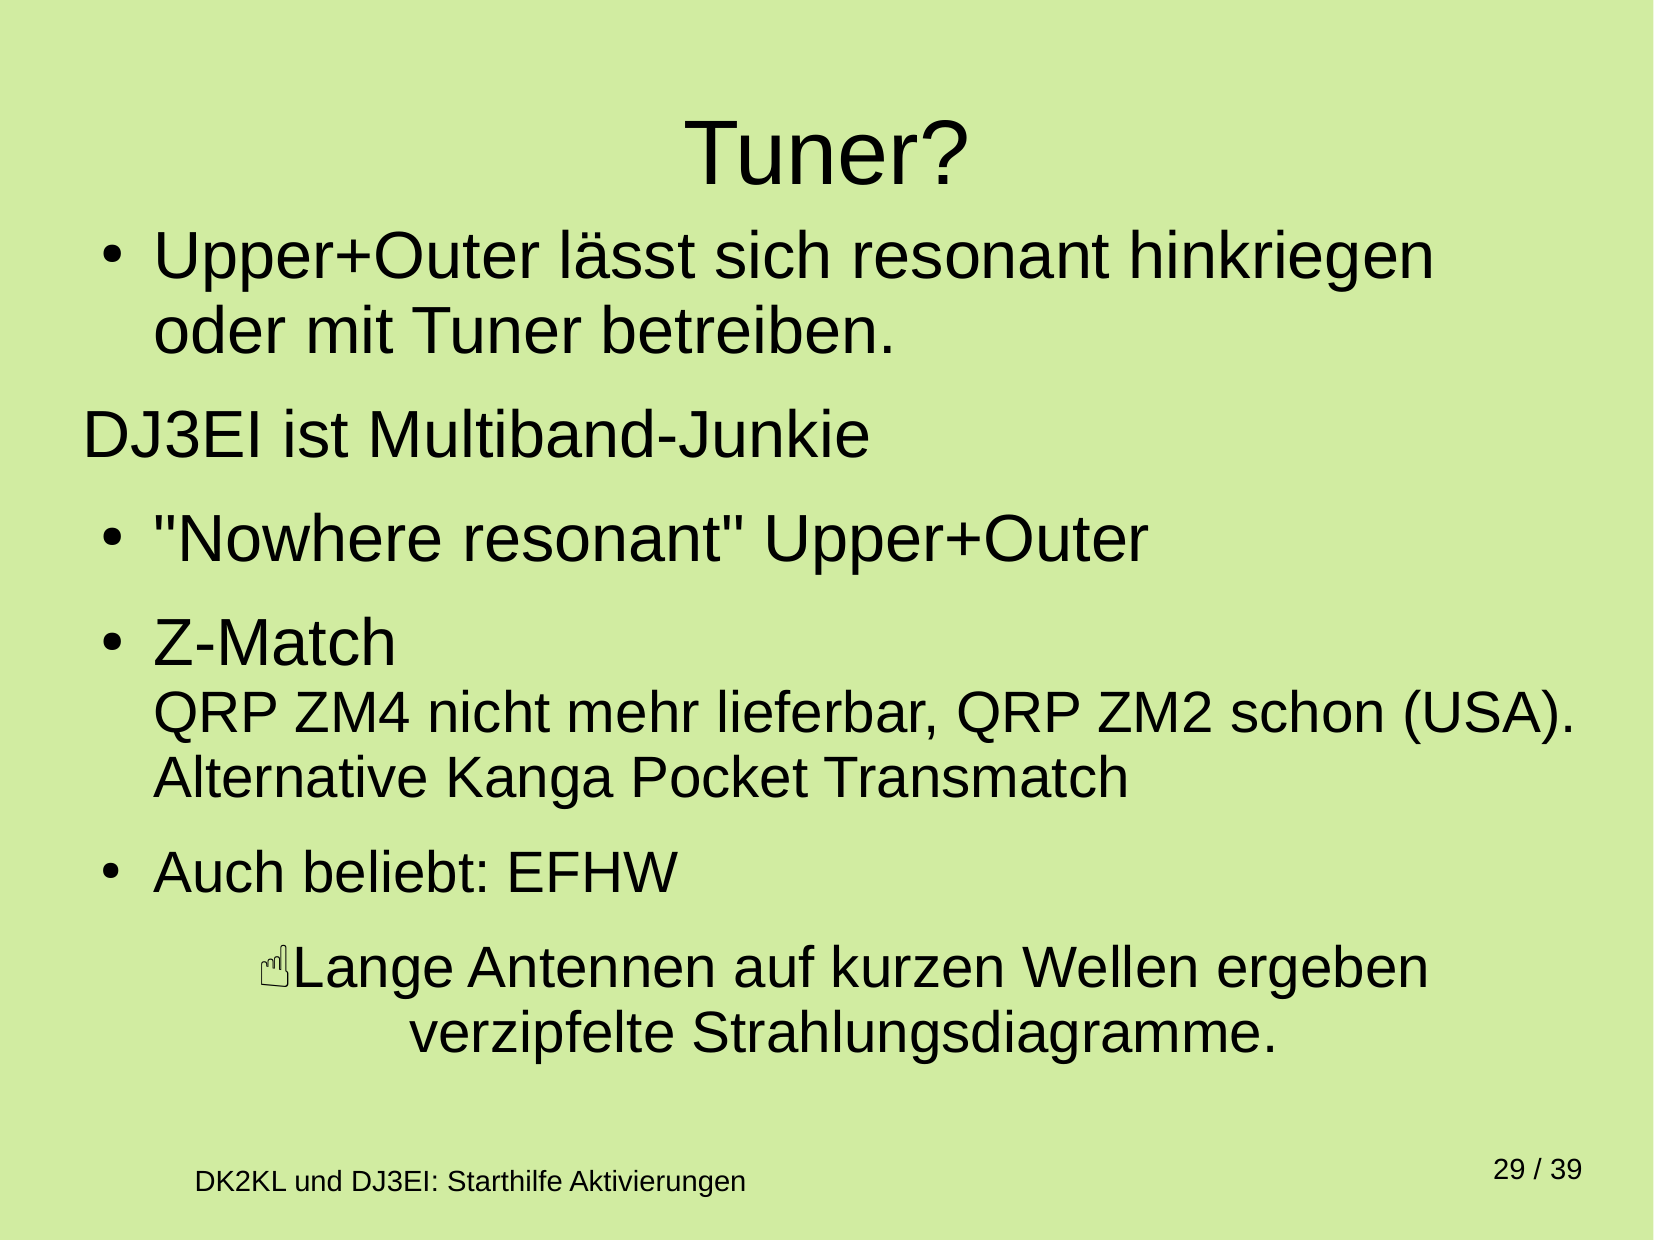

# Tuner?
Upper+Outer lässt sich resonant hinkriegen
oder mit Tuner betreiben.
DJ3EI ist Multiband-Junkie
"Nowhere resonant" Upper+Outer
Z-Match
QRP ZM4 nicht mehr lieferbar, QRP ZM2 schon (USA).
Alternative Kanga Pocket Transmatch
Auch beliebt: EFHW
☝️Lange Antennen auf kurzen Wellen ergeben
verzipfelte Strahlungsdiagramme.